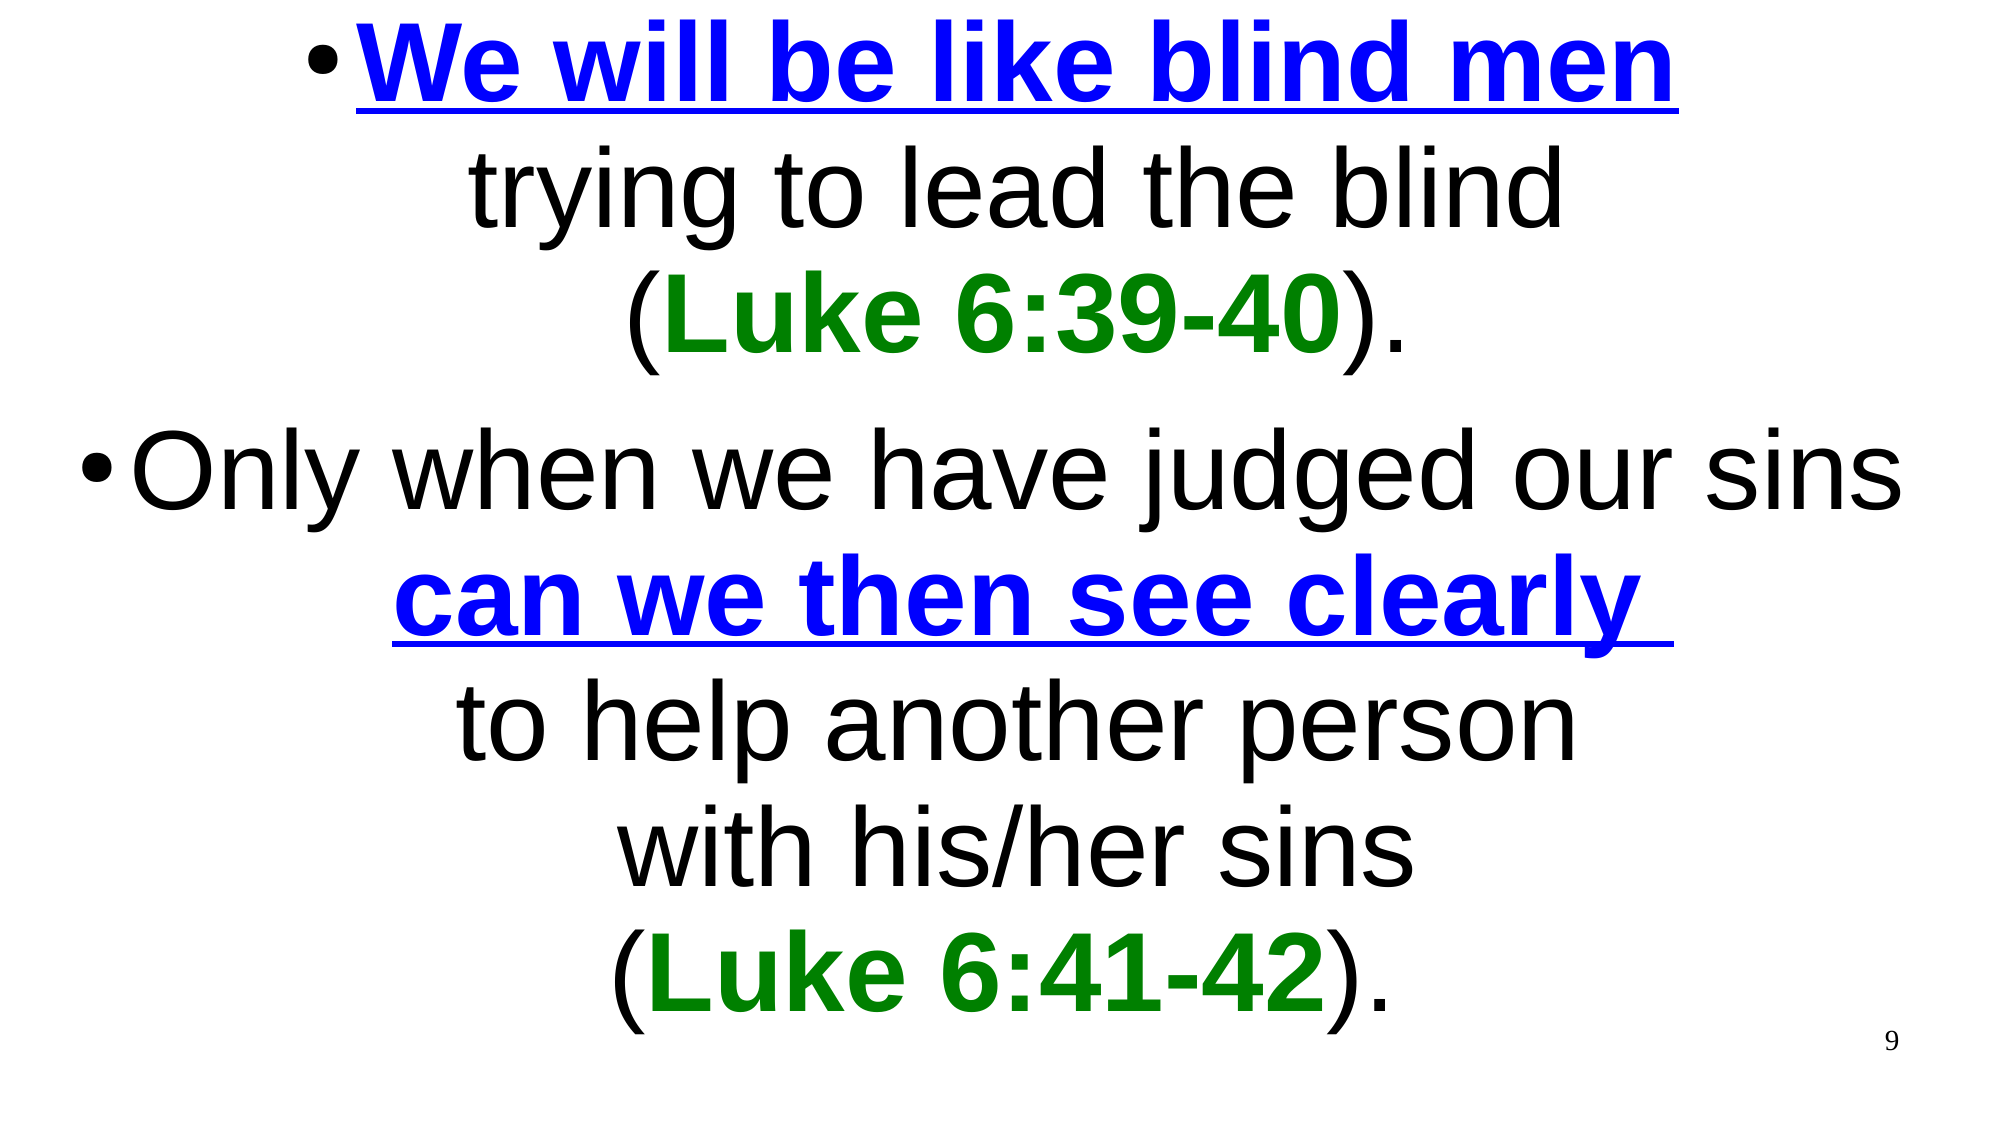

# We will be like blind men trying to lead the blind (Luke 6:39-40).
Only when we have judged our sins
can we then see clearly
to help another person
with his/her sins
(Luke 6:41-42).
9